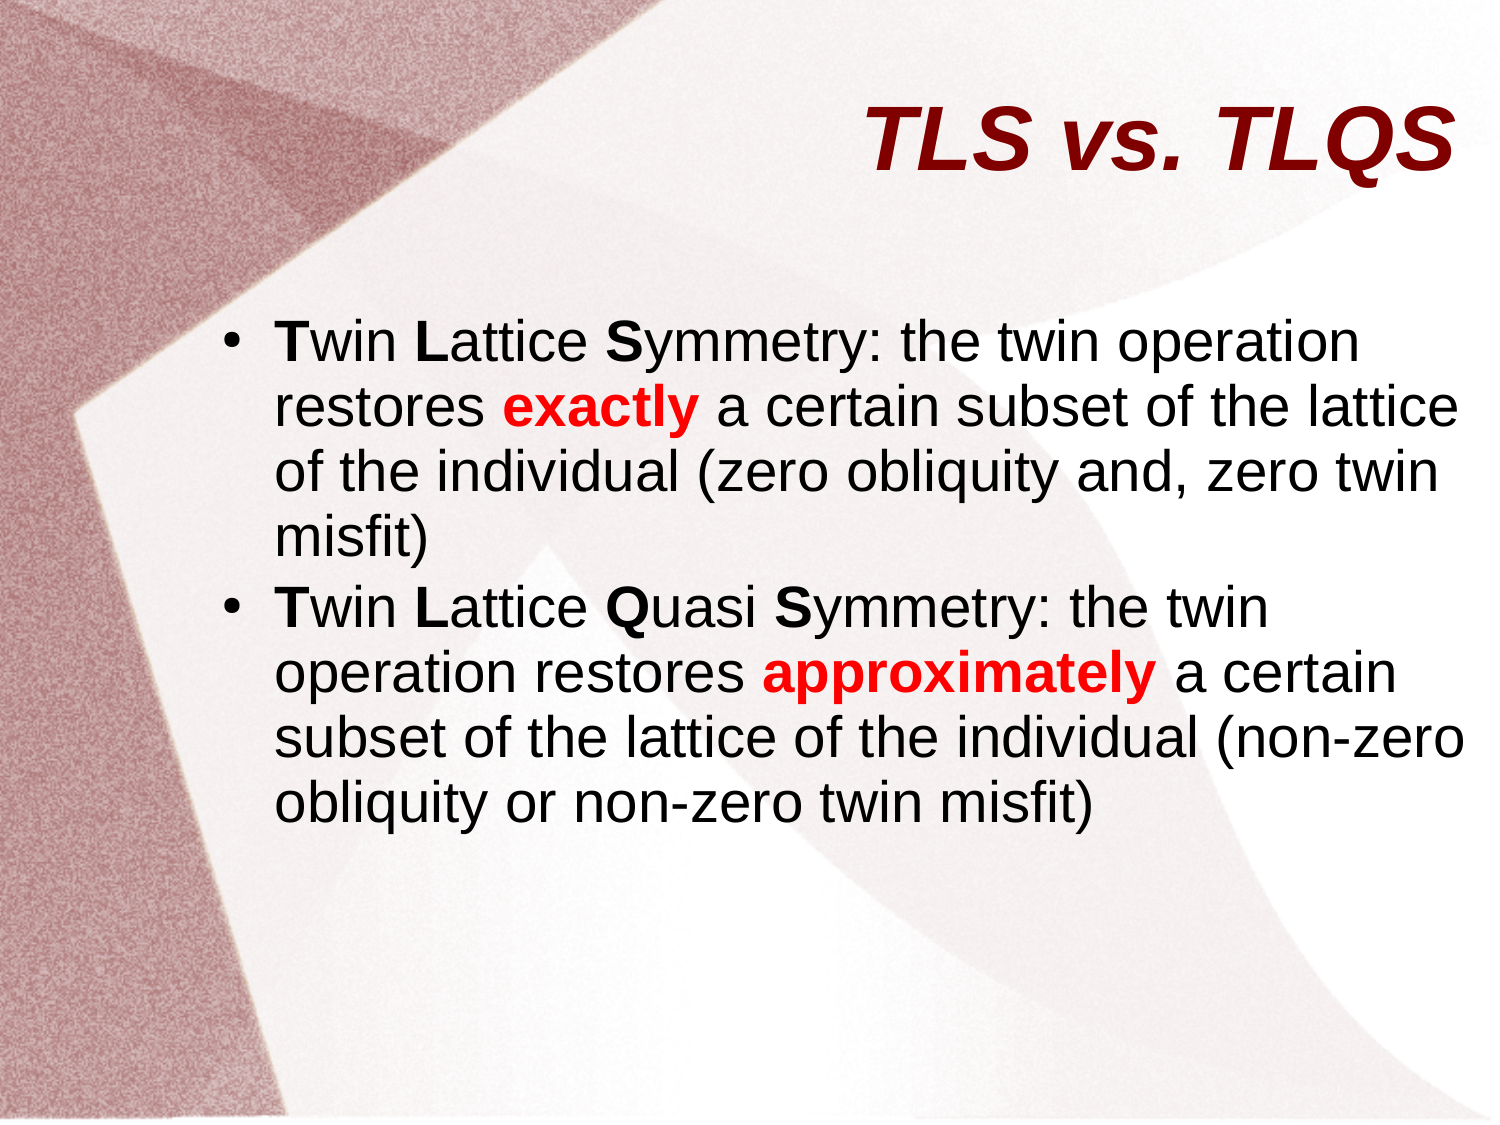

# TLS vs. TLQS
Twin Lattice Symmetry: the twin operation restores exactly a certain subset of the lattice of the individual (zero obliquity and, zero twin misfit)
Twin Lattice Quasi Symmetry: the twin operation restores approximately a certain subset of the lattice of the individual (non-zero obliquity or non-zero twin misfit)